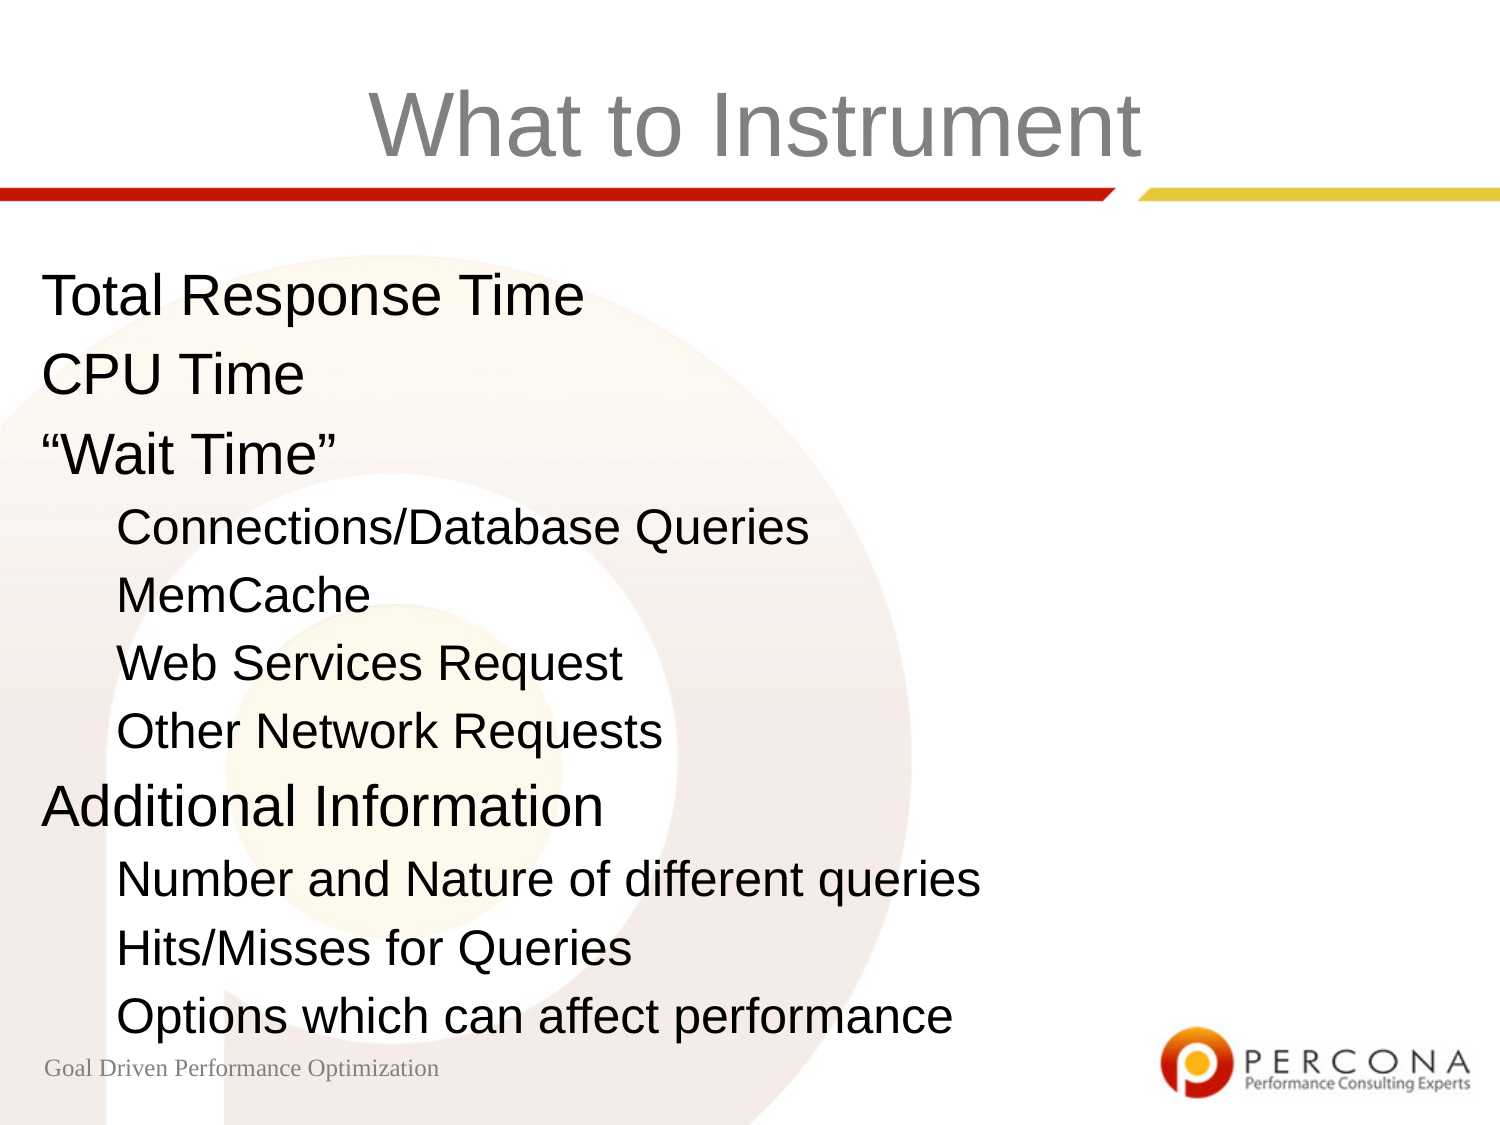

# What to Instrument
Total Response Time
CPU Time
“Wait Time”
Connections/Database Queries
MemCache
Web Services Request
Other Network Requests
Additional Information
Number and Nature of different queries
Hits/Misses for Queries
Options which can affect performance